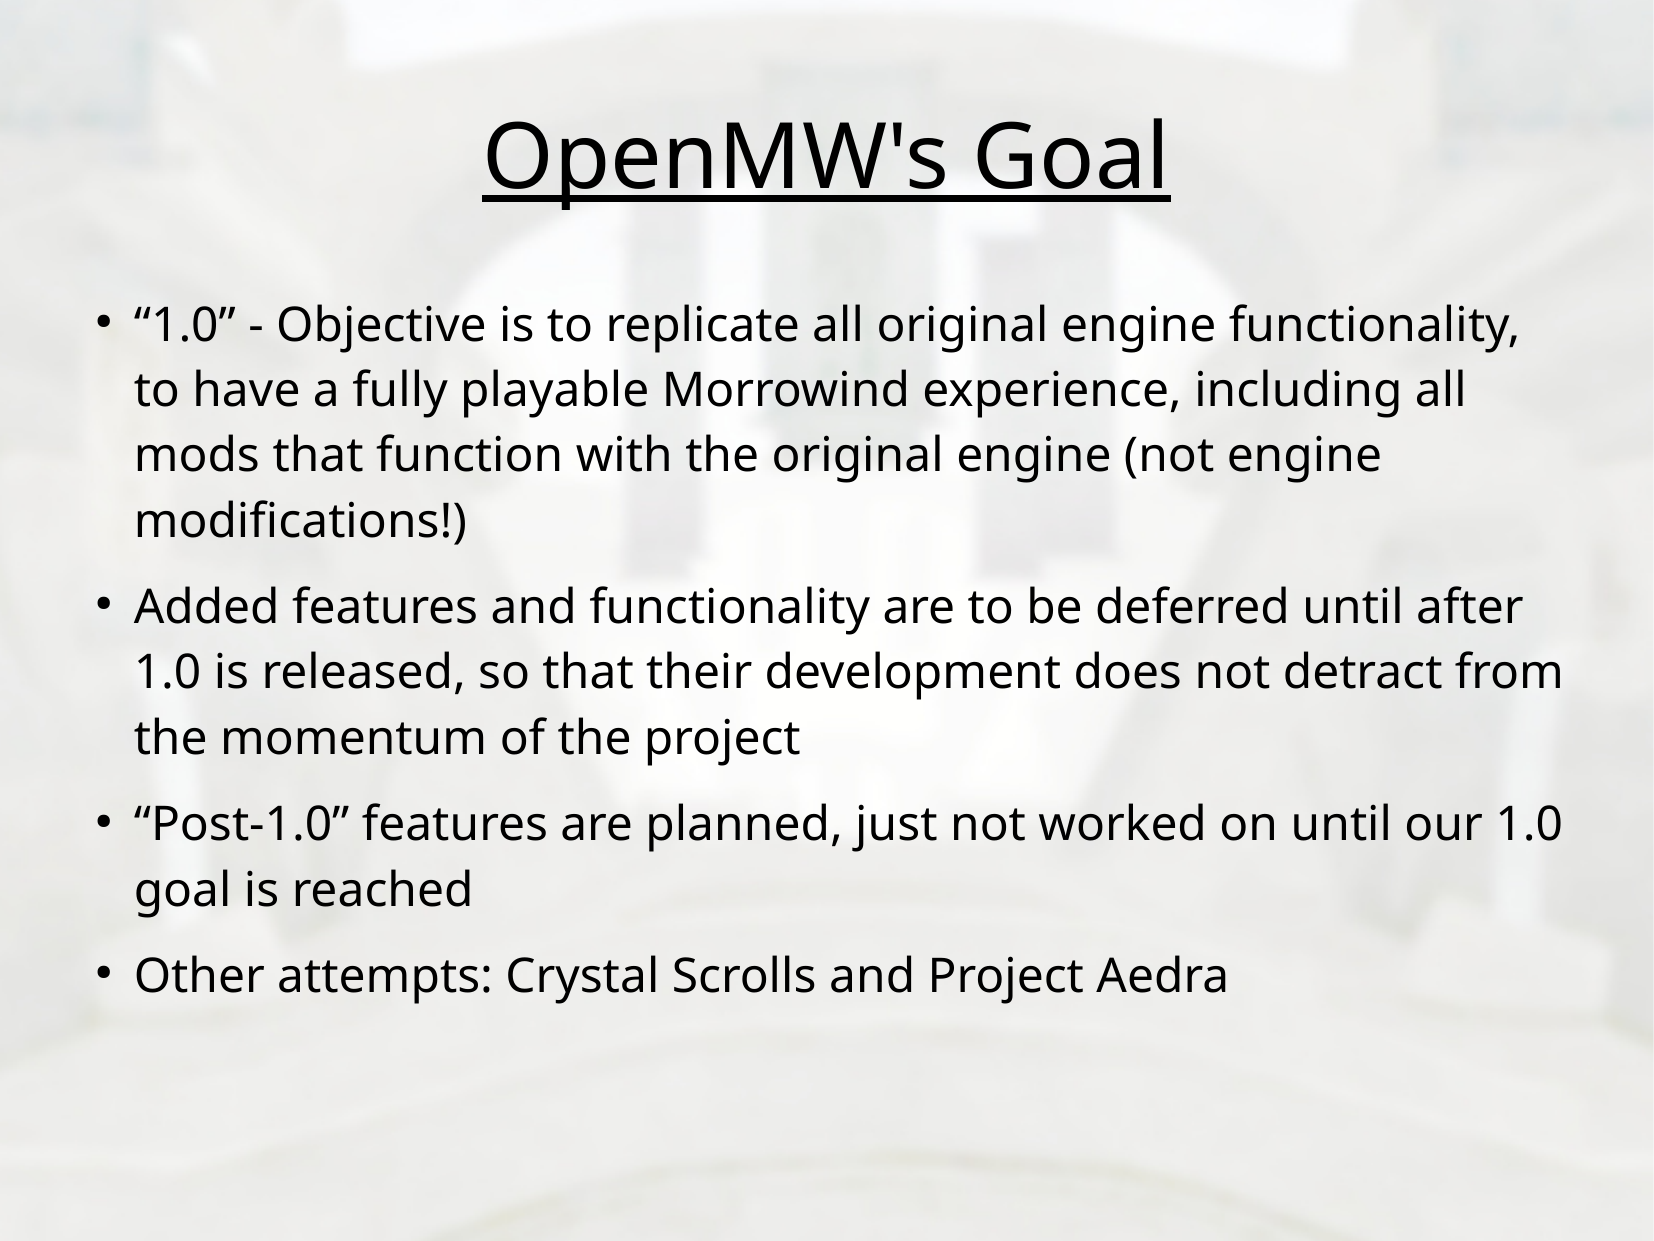

# OpenMW's Goal
“1.0” - Objective is to replicate all original engine functionality, to have a fully playable Morrowind experience, including all mods that function with the original engine (not engine modifications!)
Added features and functionality are to be deferred until after 1.0 is released, so that their development does not detract from the momentum of the project
“Post-1.0” features are planned, just not worked on until our 1.0 goal is reached
Other attempts: Crystal Scrolls and Project Aedra